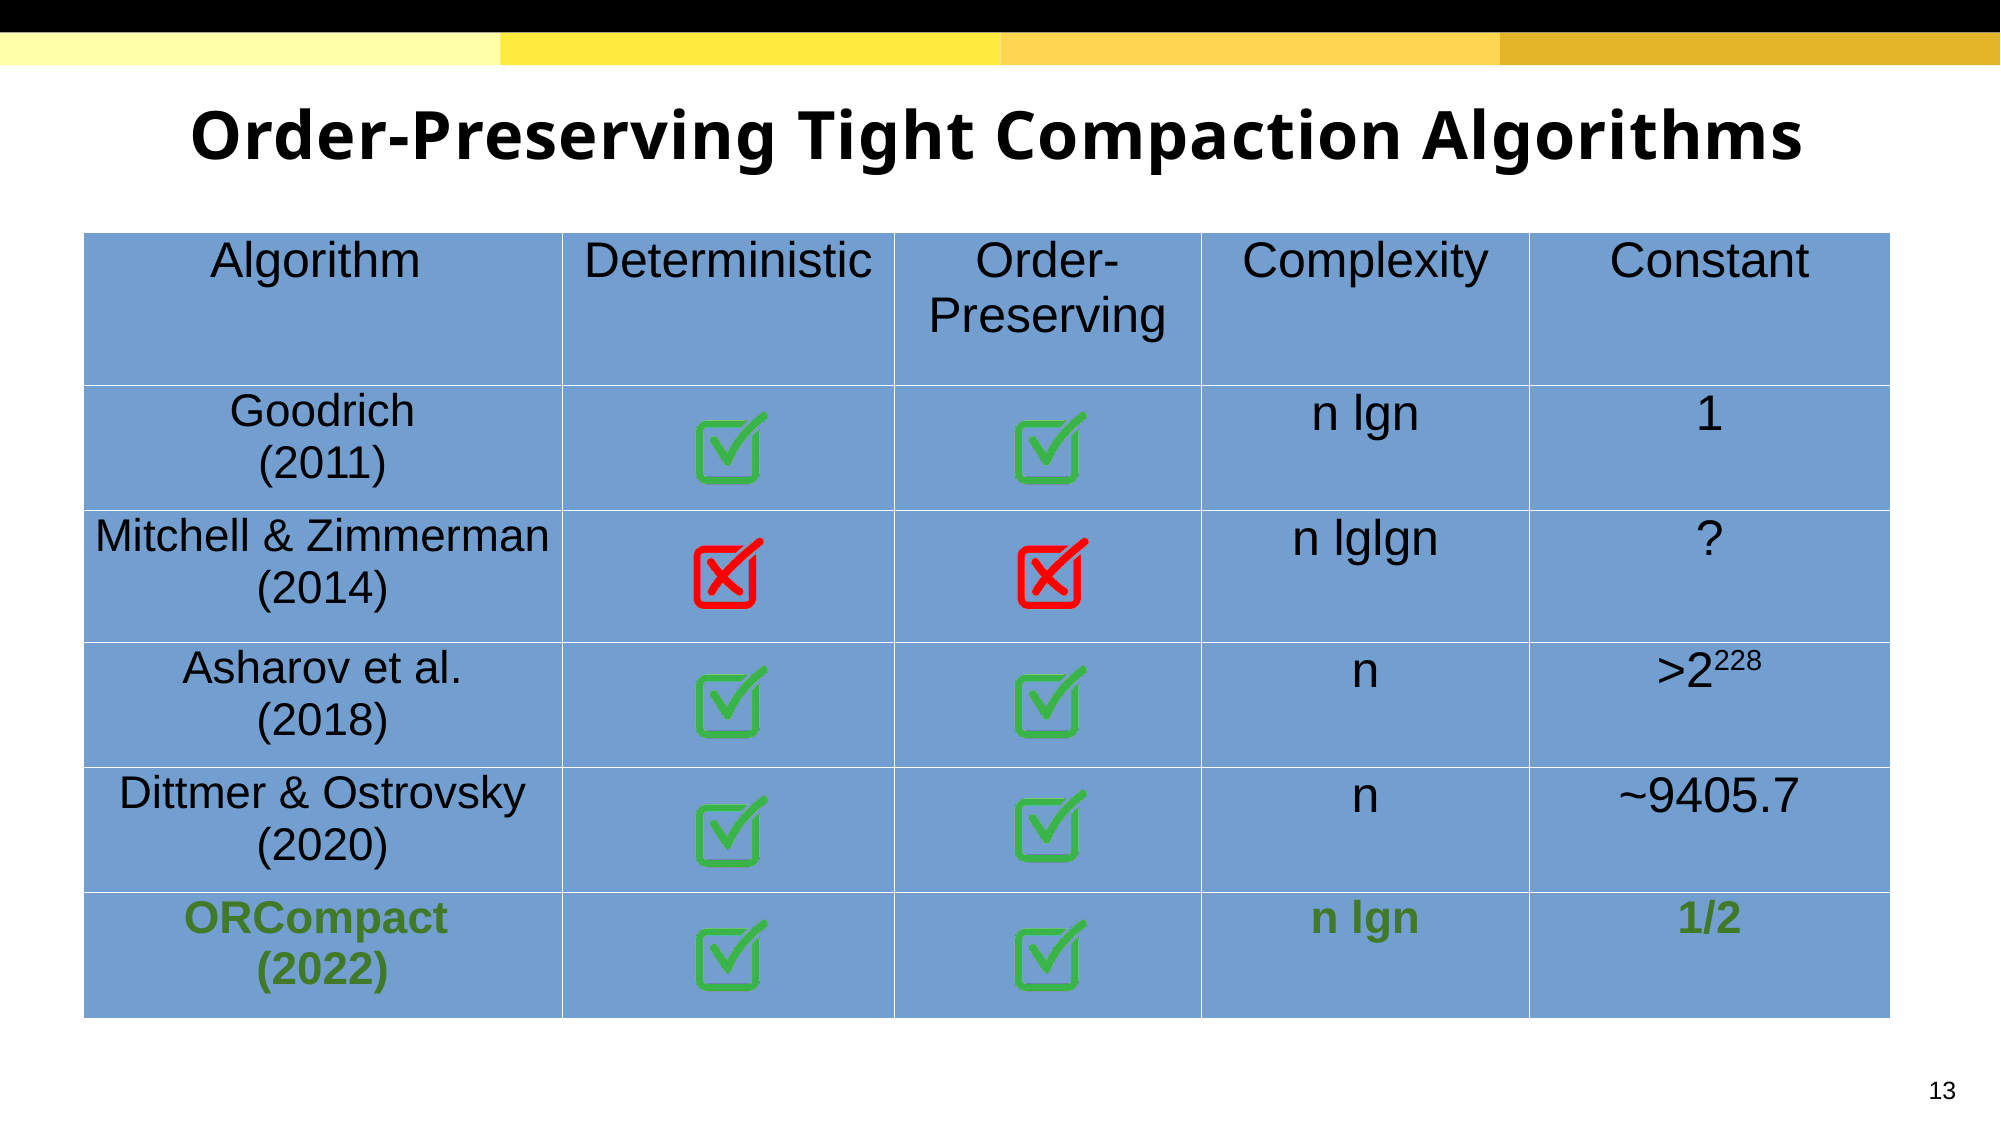

# Order-Preserving Tight Compaction Algorithms
| Algorithm | Deterministic | Order-Preserving | Complexity | Constant |
| --- | --- | --- | --- | --- |
| Goodrich (2011) | | | n lgn | 1 |
| Mitchell & Zimmerman (2014) | | | n lglgn | ? |
| Asharov et al. (2018) | | | n | >2228 |
| Dittmer & Ostrovsky (2020) | | | n | ~9405.7 |
| ORCompact (2022) | | | n lgn | 1/2 |
13